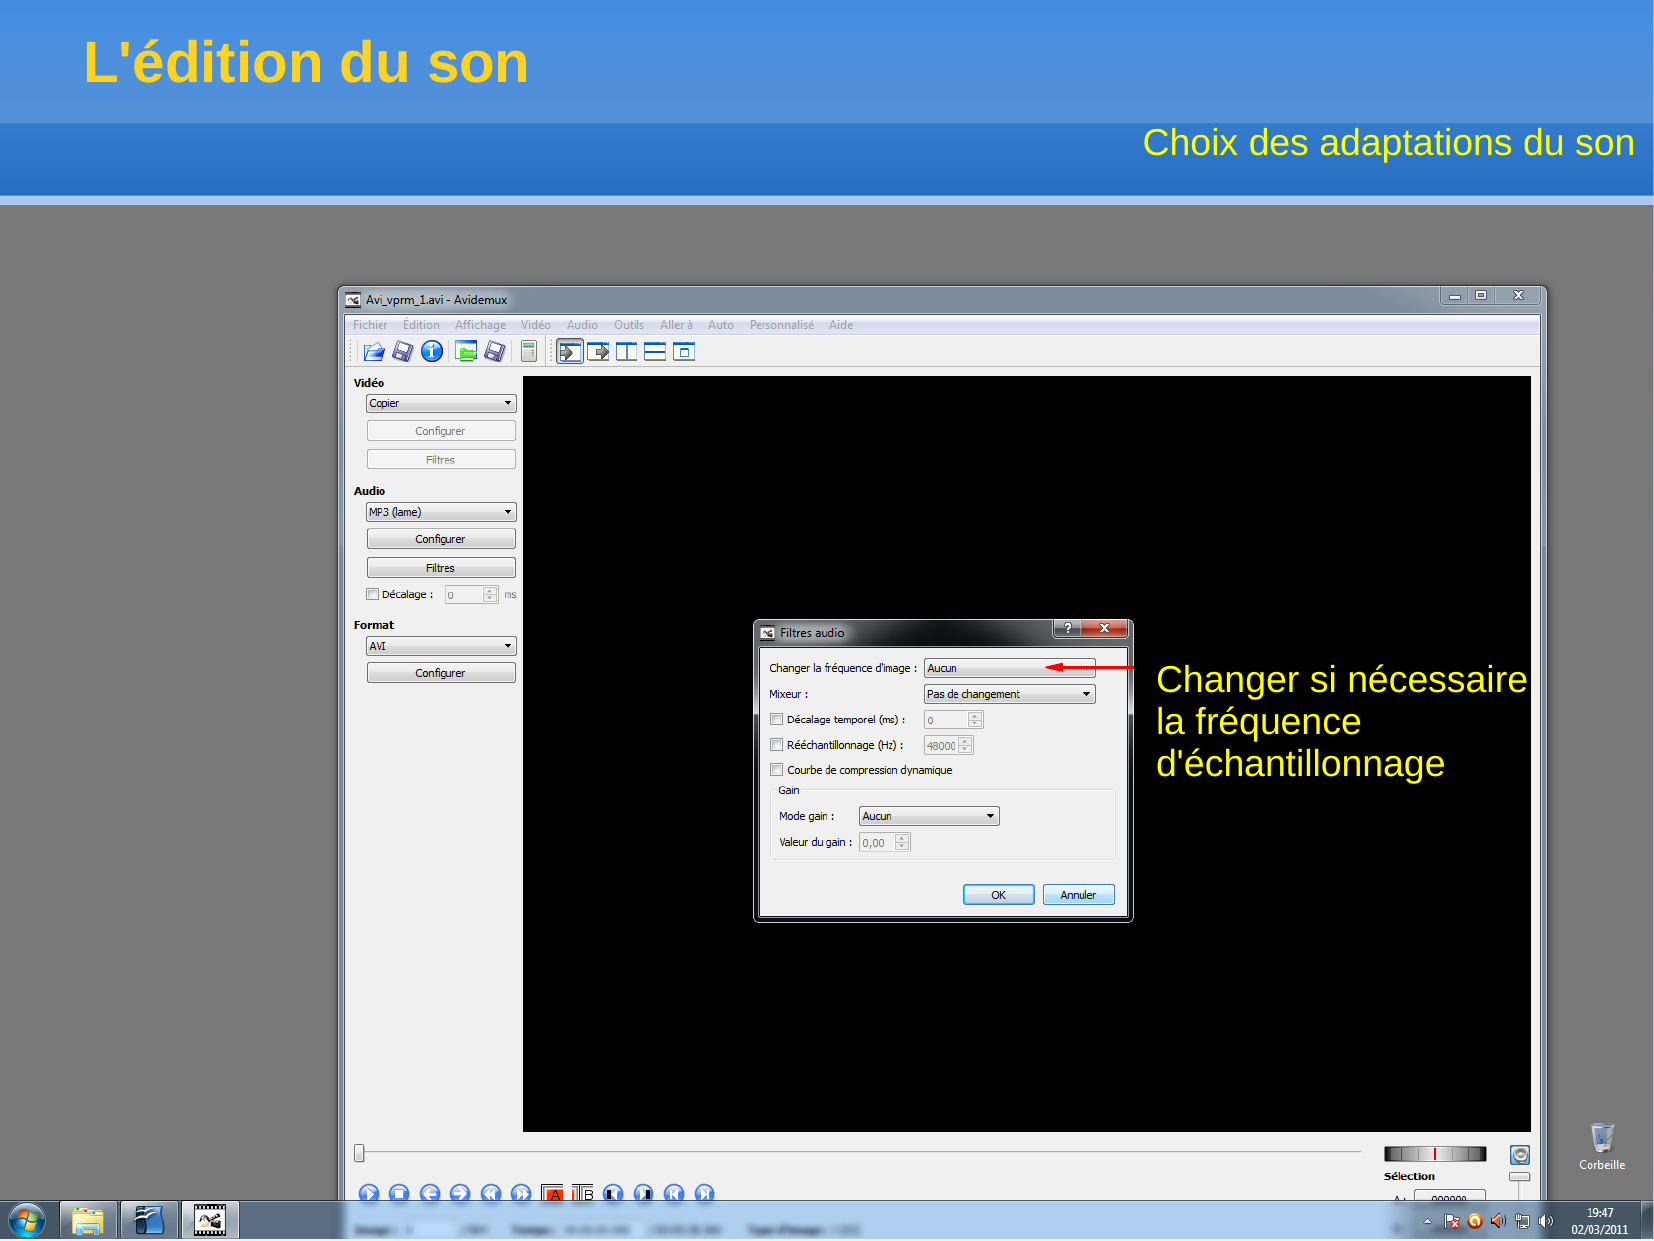

L'édition du son
Choix des adaptations du son
#
Changer si nécessaire
la fréquence
d'échantillonnage